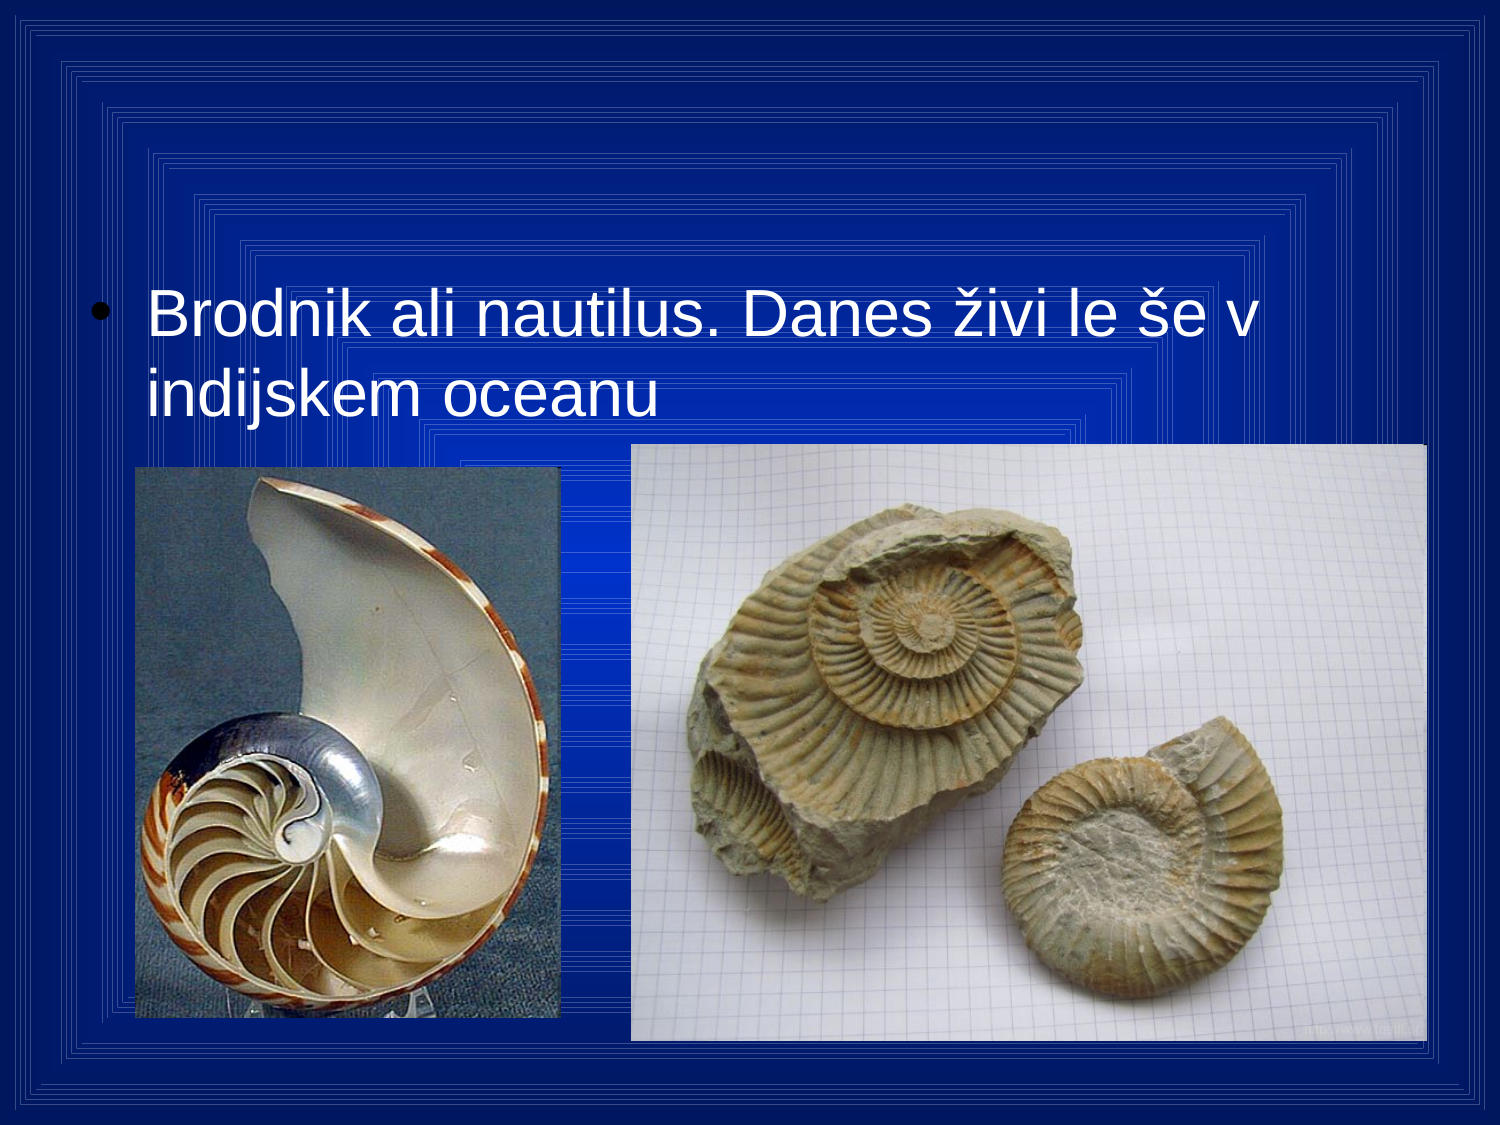

#
Brodnik ali nautilus. Danes živi le še v indijskem oceanu